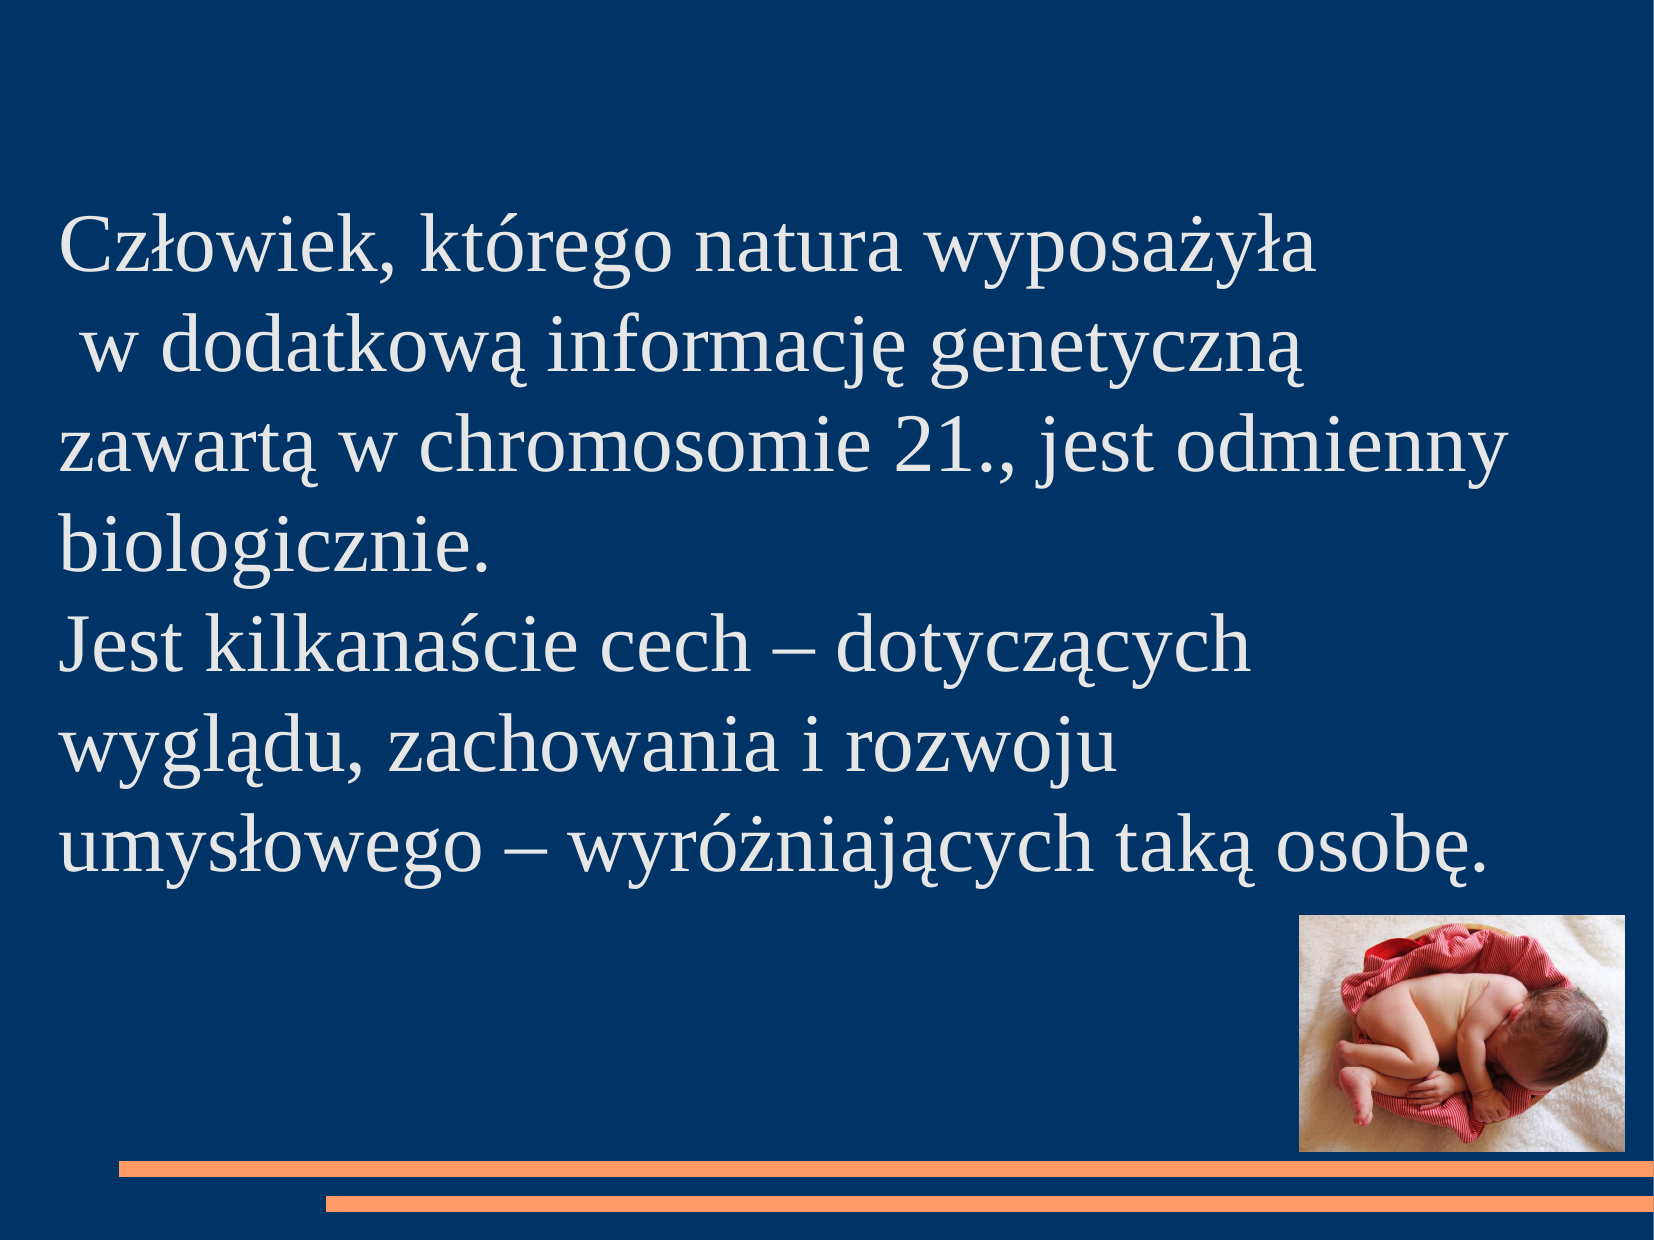

#
Człowiek, którego natura wyposażyła
 w dodatkową informację genetyczną zawartą w chromosomie 21., jest odmienny biologicznie.
Jest kilkanaście cech – dotyczących wyglądu, zachowania i rozwoju umysłowego – wyróżniających taką osobę.